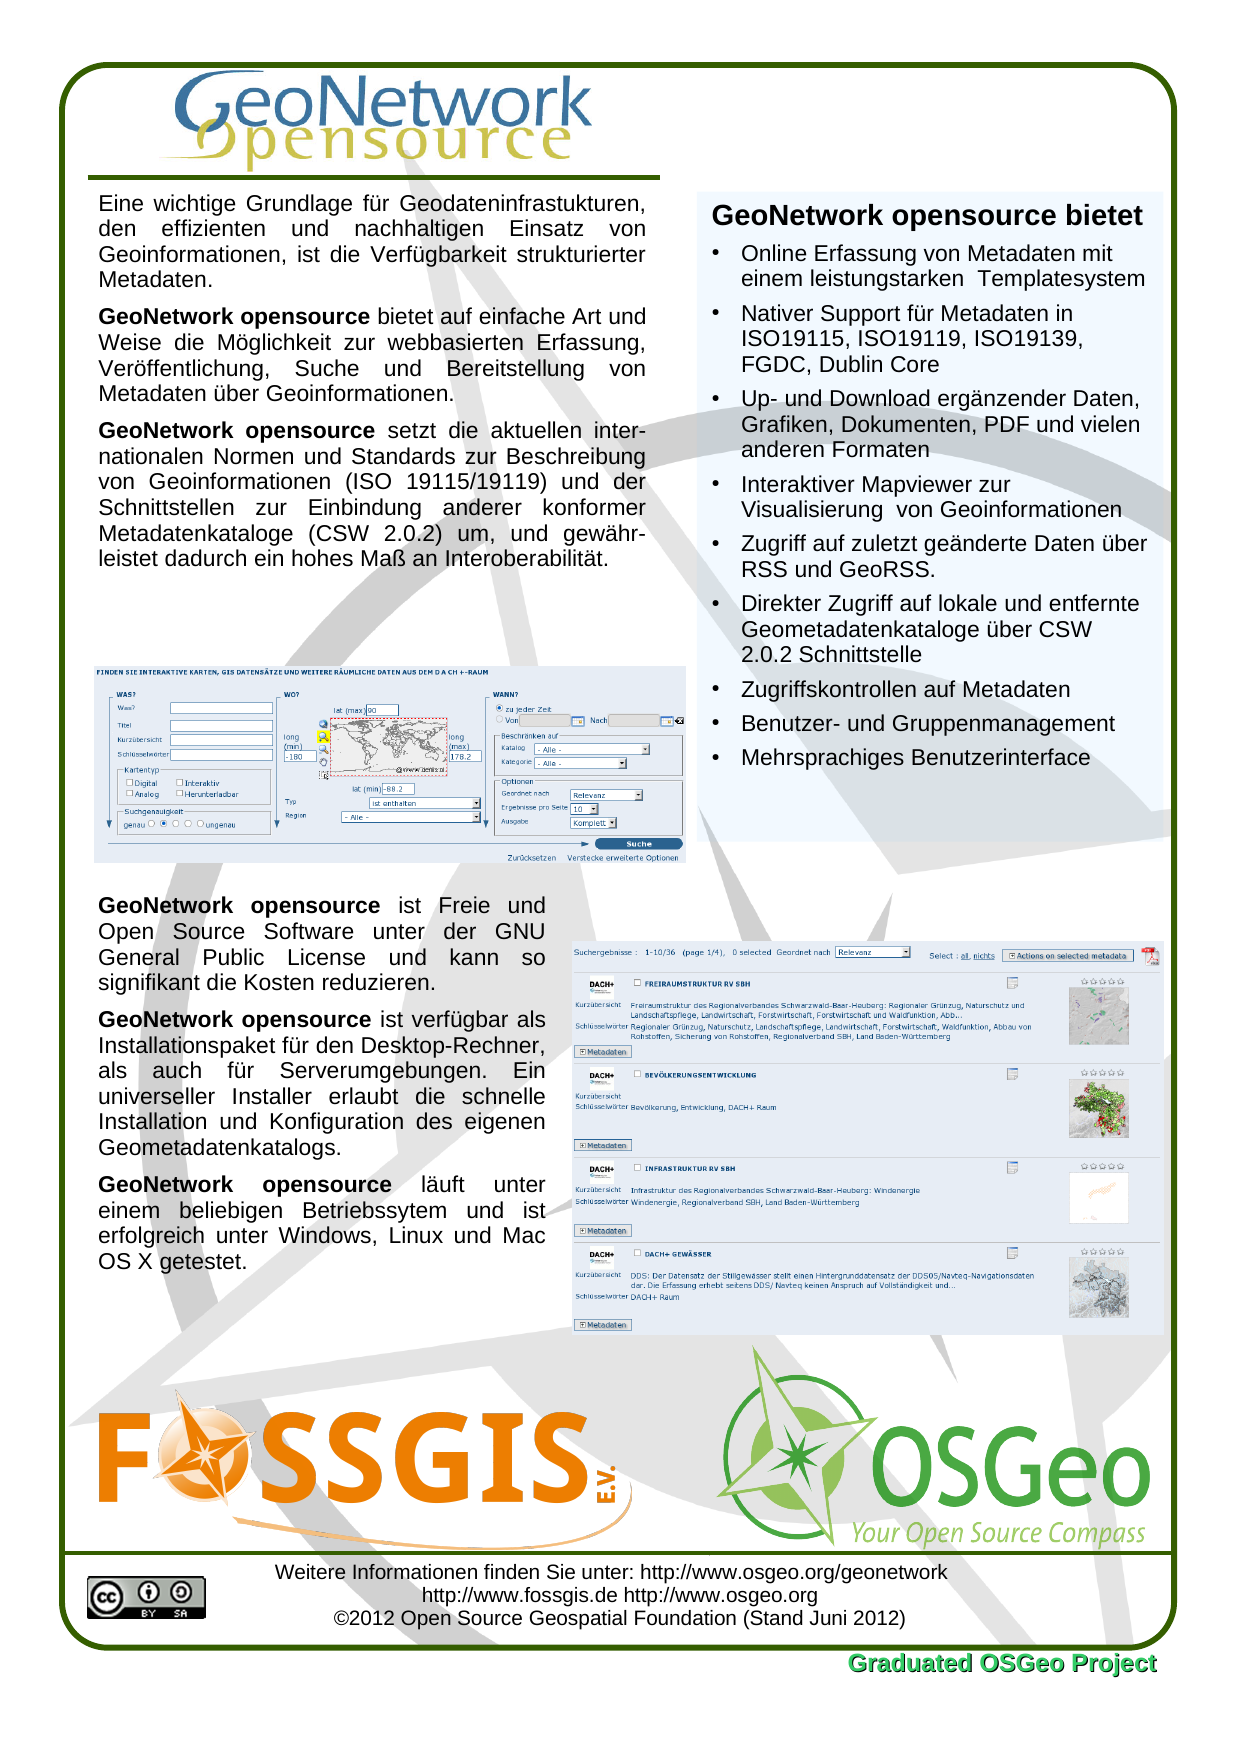

Eine wichtige Grundlage für Geodateninfrastukturen, den effizienten und nachhaltigen Einsatz von Geoinformationen, ist die Verfügbarkeit strukturierter Metadaten.
GeoNetwork opensource bietet auf einfache Art und Weise die Möglichkeit zur webbasierten Erfassung, Veröffentlichung, Suche und Bereitstellung von Metadaten über Geoinformationen.
GeoNetwork opensource setzt die aktuellen inter-nationalen Normen und Standards zur Beschreibung von Geoinformationen (ISO 19115/19119) und der Schnittstellen zur Einbindung anderer konformer Metadatenkataloge (CSW 2.0.2) um, und gewähr-leistet dadurch ein hohes Maß an Interoberabilität.
GeoNetwork opensource bietet
Online Erfassung von Metadaten mit einem leistungstarken Templatesystem
Nativer Support für Metadaten in ISO19115, ISO19119, ISO19139, FGDC, Dublin Core
Up- und Download ergänzender Daten, Grafiken, Dokumenten, PDF und vielen anderen Formaten
Interaktiver Mapviewer zur Visualisierung von Geoinformationen
Zugriff auf zuletzt geänderte Daten über RSS und GeoRSS.
Direkter Zugriff auf lokale und entfernte Geometadatenkataloge über CSW 2.0.2 Schnittstelle
Zugriffskontrollen auf Metadaten
Benutzer- und Gruppenmanagement
Mehrsprachiges Benutzerinterface
GeoNetwork opensource ist Freie und Open Source Software unter der GNU General Public License und kann so signifikant die Kosten reduzieren.
GeoNetwork opensource ist verfügbar als Installationspaket für den Desktop-Rechner, als auch für Serverumgebungen. Ein universeller Installer erlaubt die schnelle Installation und Konfiguration des eigenen Geometadatenkatalogs.
GeoNetwork opensource läuft unter einem beliebigen Betriebssytem und ist erfolgreich unter Windows, Linux und Mac OS X getestet.
Weitere Informationen finden Sie unter: http://www.osgeo.org/geonetwork
http://www.fossgis.de http://www.osgeo.org
©2012 Open Source Geospatial Foundation (Stand Juni 2012)